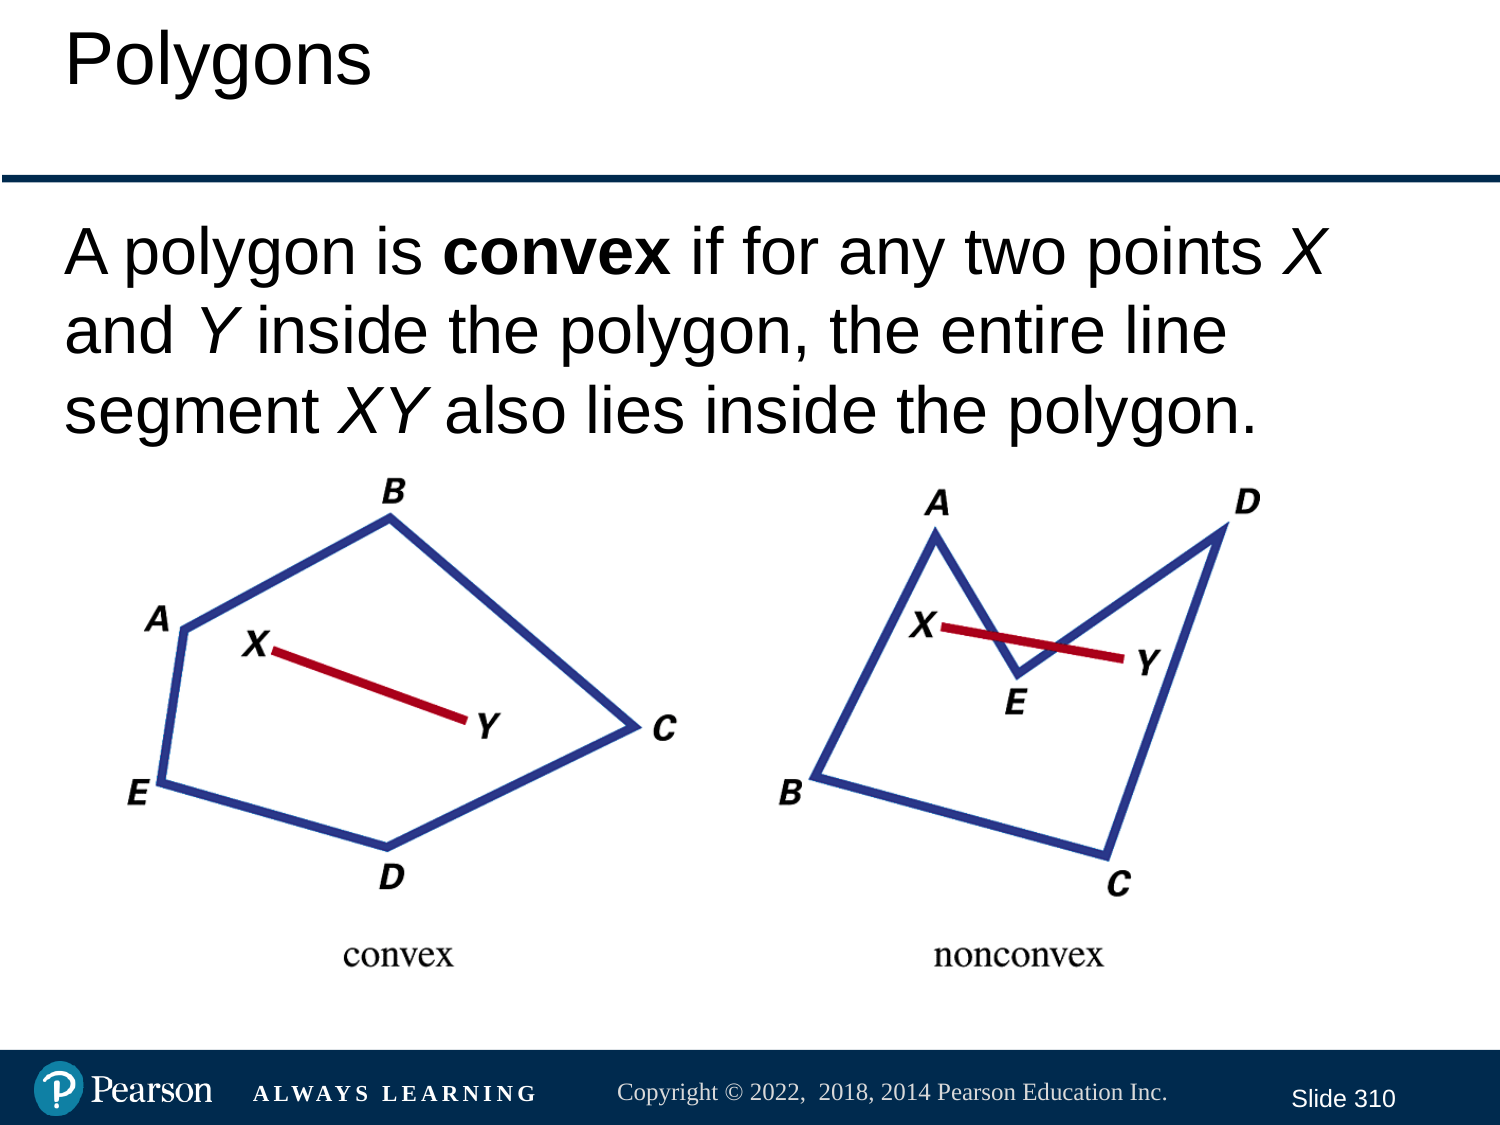

# Polygons
A polygon is convex if for any two points X and Y inside the polygon, the entire line segment XY also lies inside the polygon.